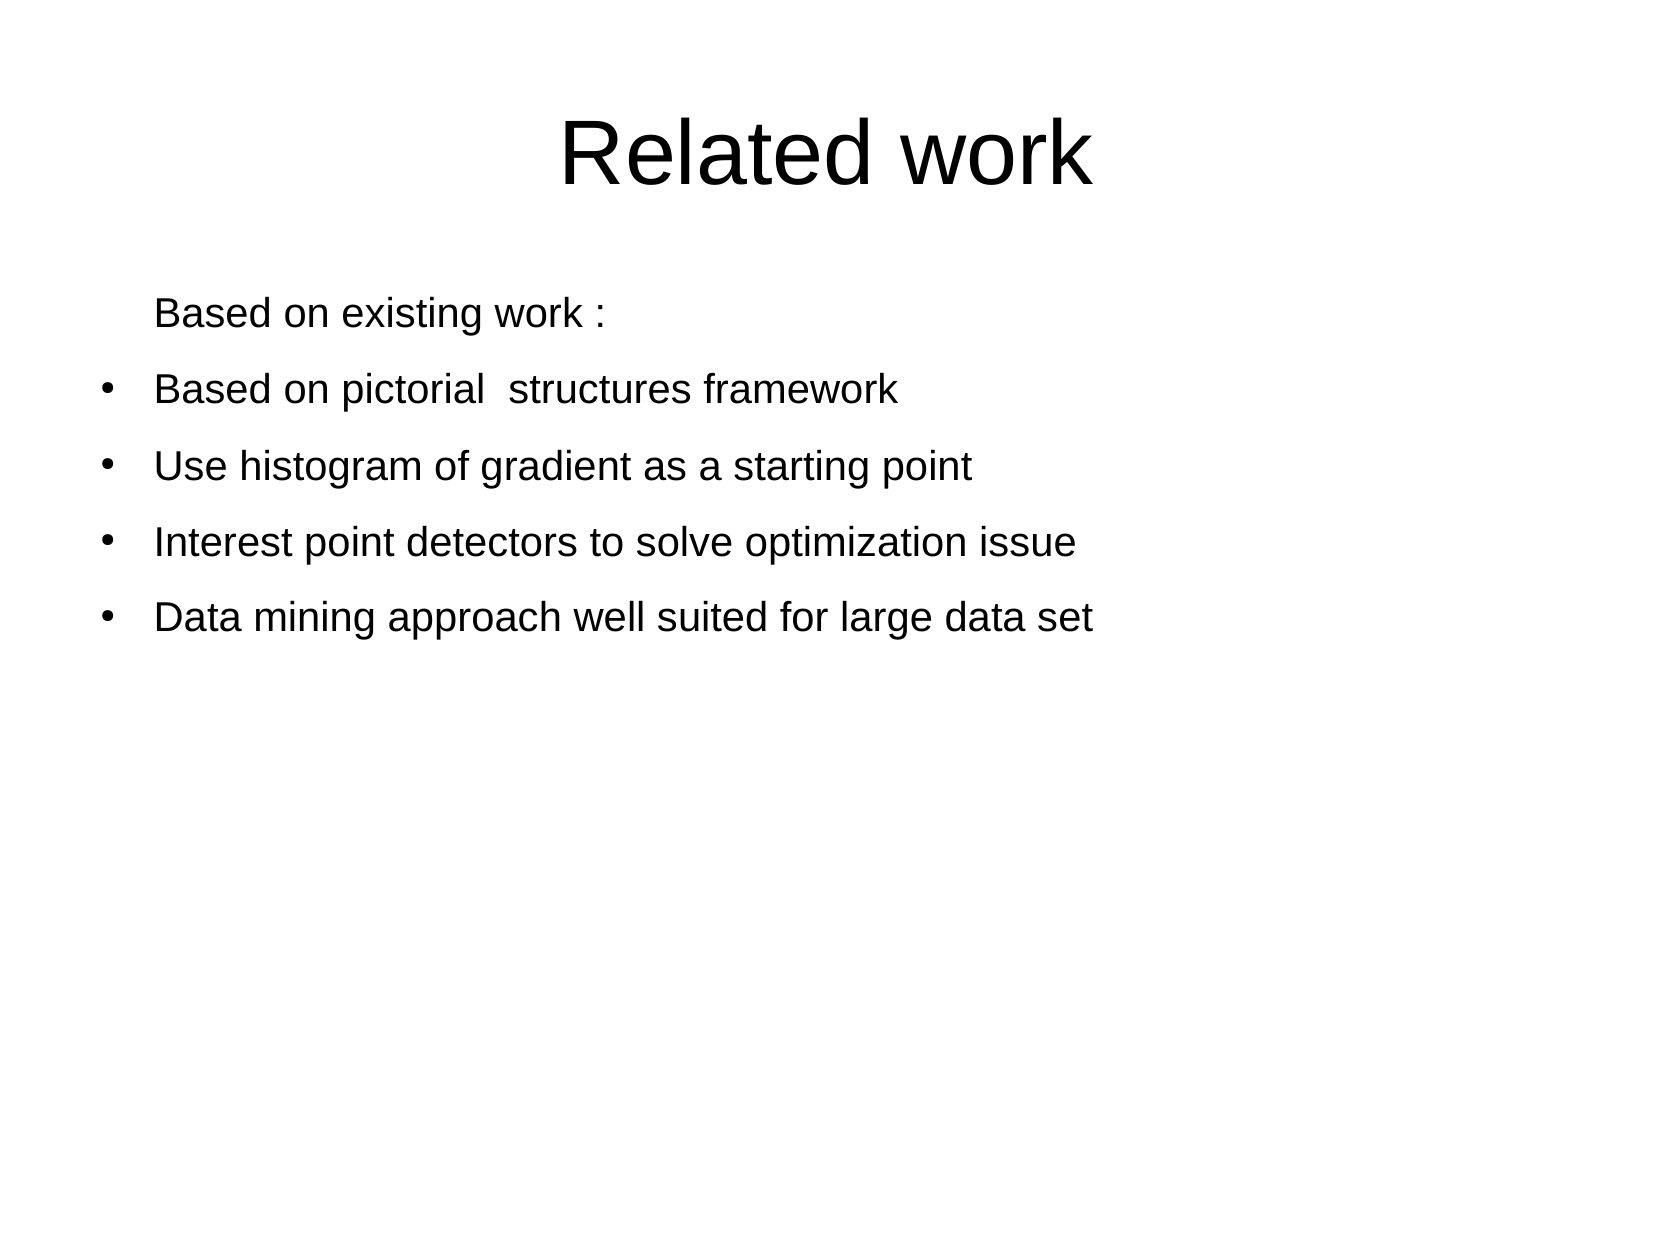

# Related work
Based on existing work :
Based on pictorial structures framework
Use histogram of gradient as a starting point
Interest point detectors to solve optimization issue
Data mining approach well suited for large data set